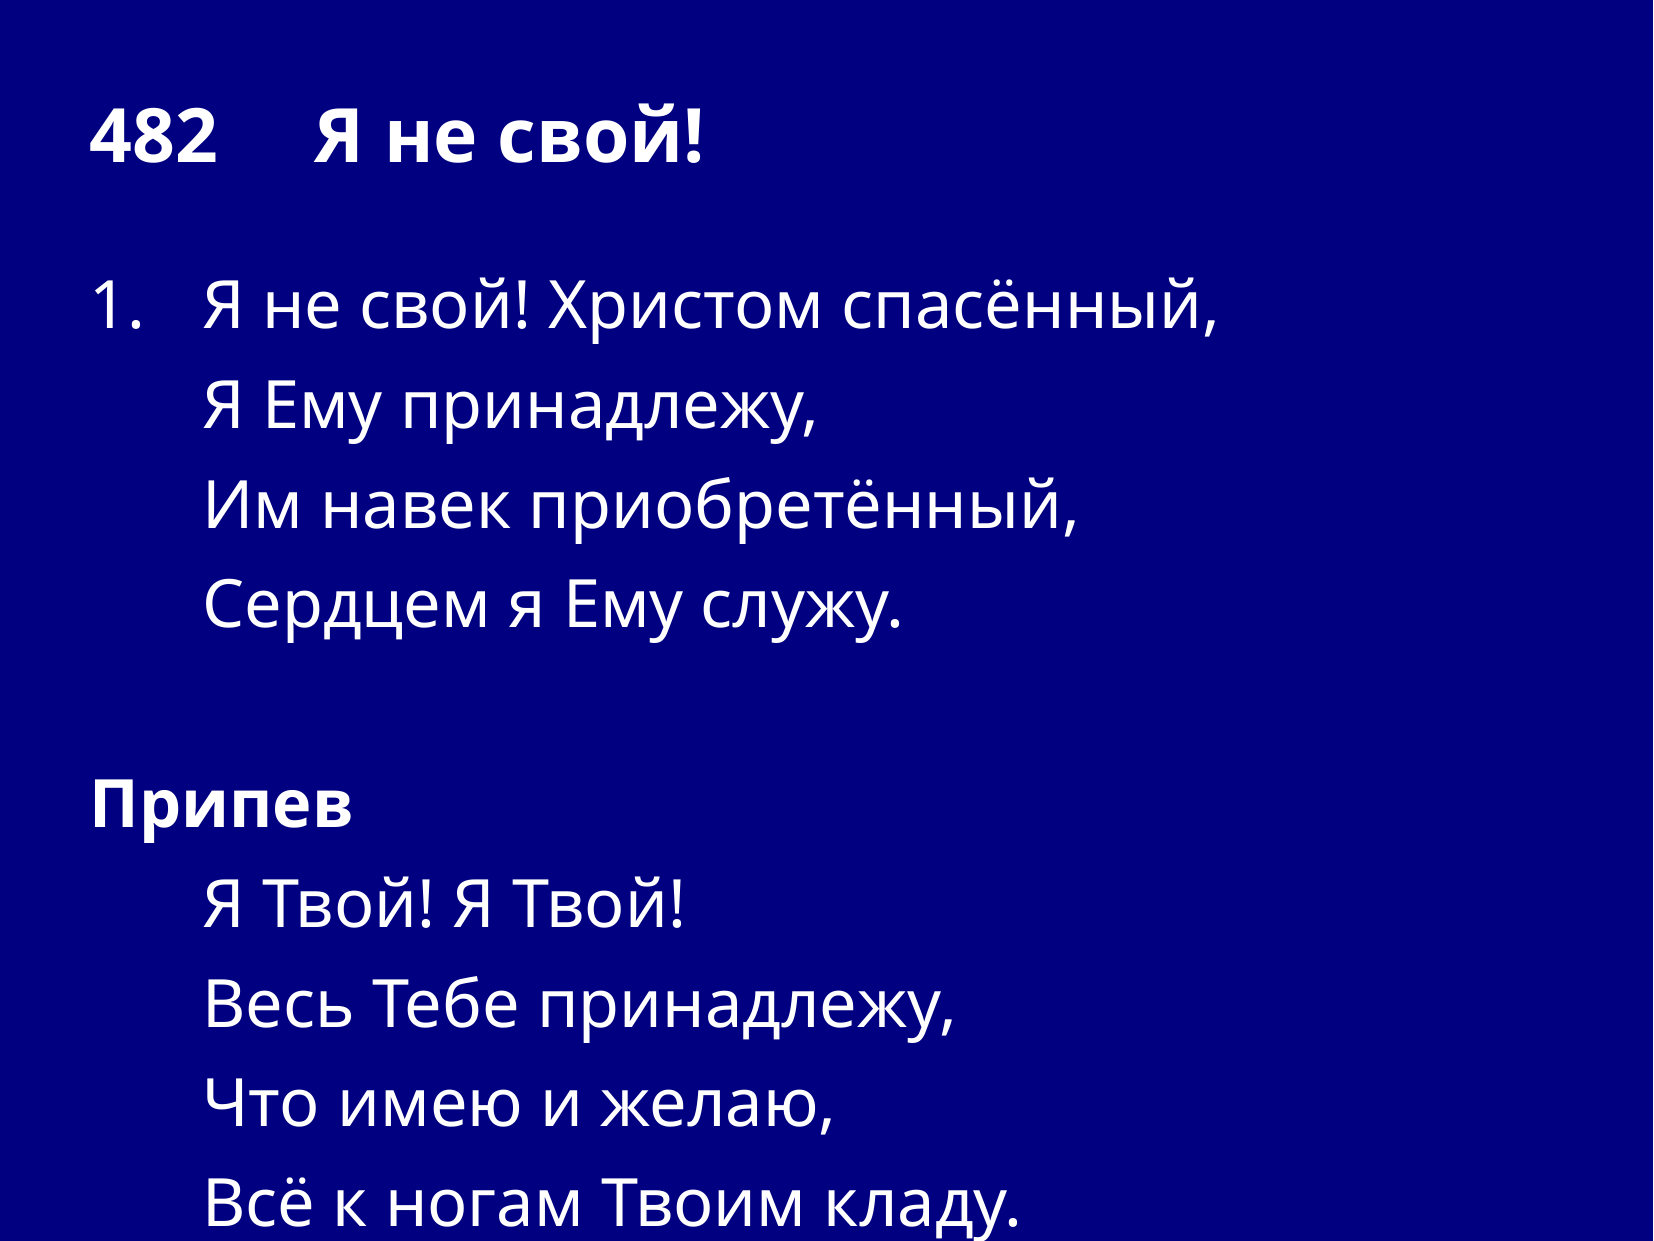

482	Я не свой!
1.	Я не свой! Христом спасённый,
	Я Ему принадлежу,
	Им навек приобретённый,
	Сердцем я Ему служу.
Припев
	Я Твой! Я Твой!
	Весь Тебе принадлежу,
	Что имею и желаю,
	Всё к ногам Твоим кладу.